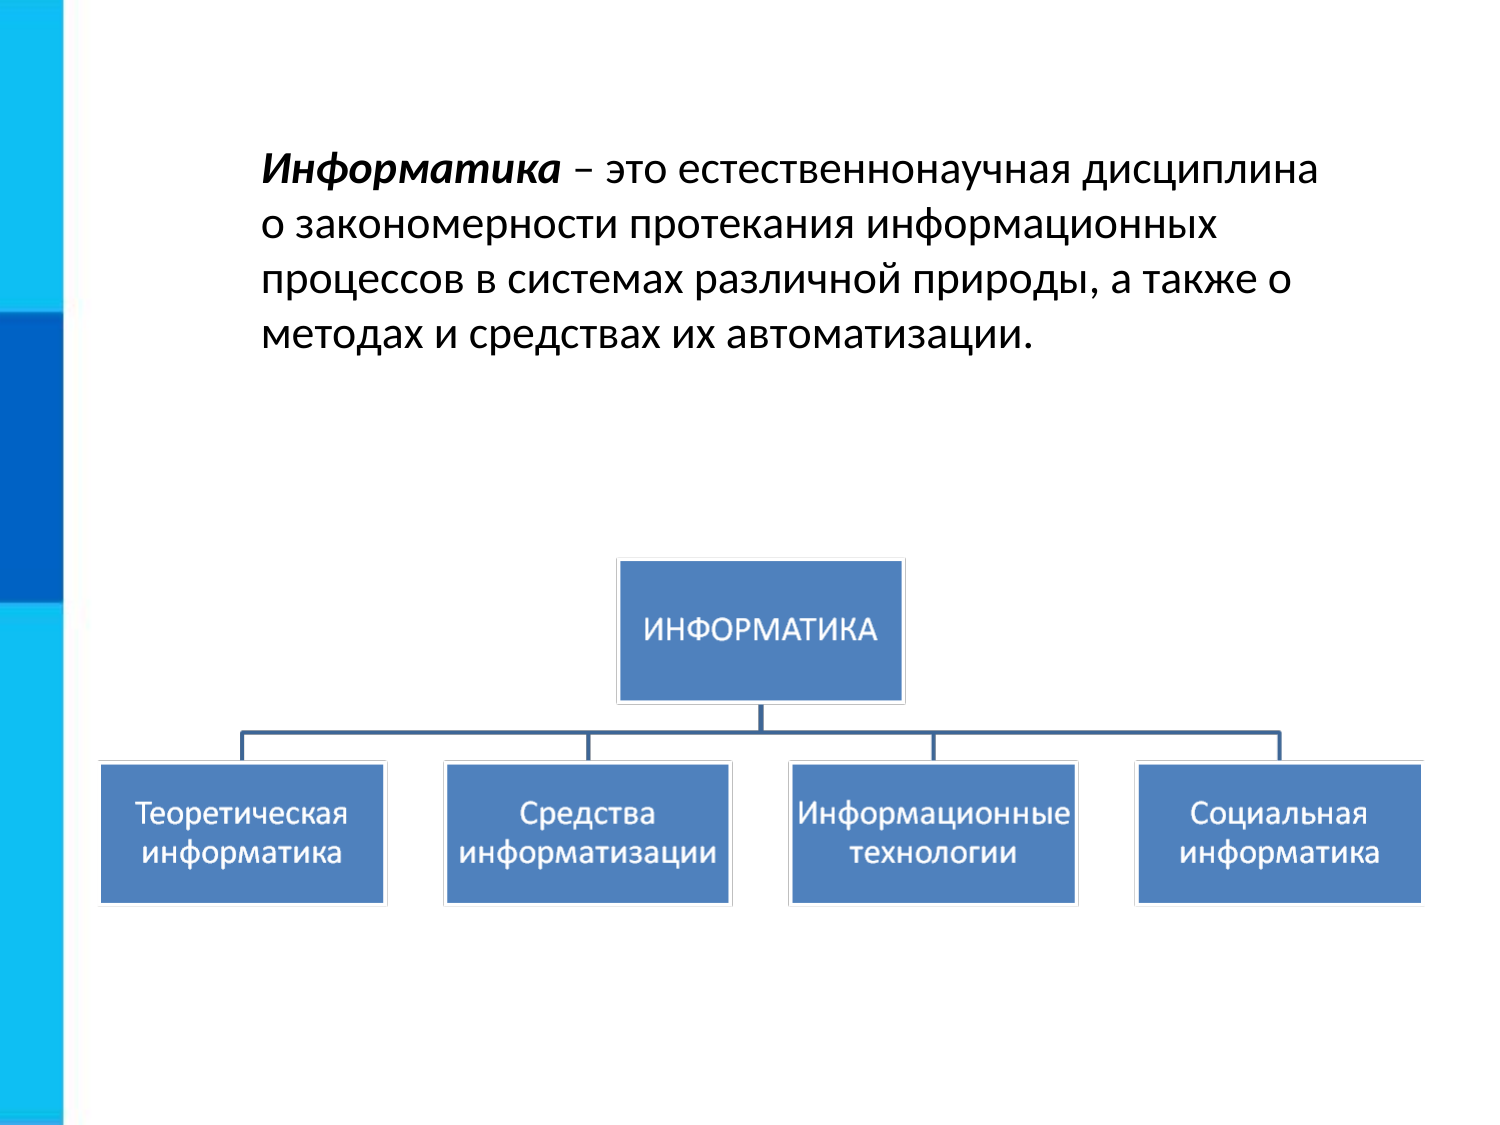

Информатика – это естественнонаучная дисциплина о закономерности протекания информационных процессов в системах различной природы, а также о методах и средствах их автоматизации.